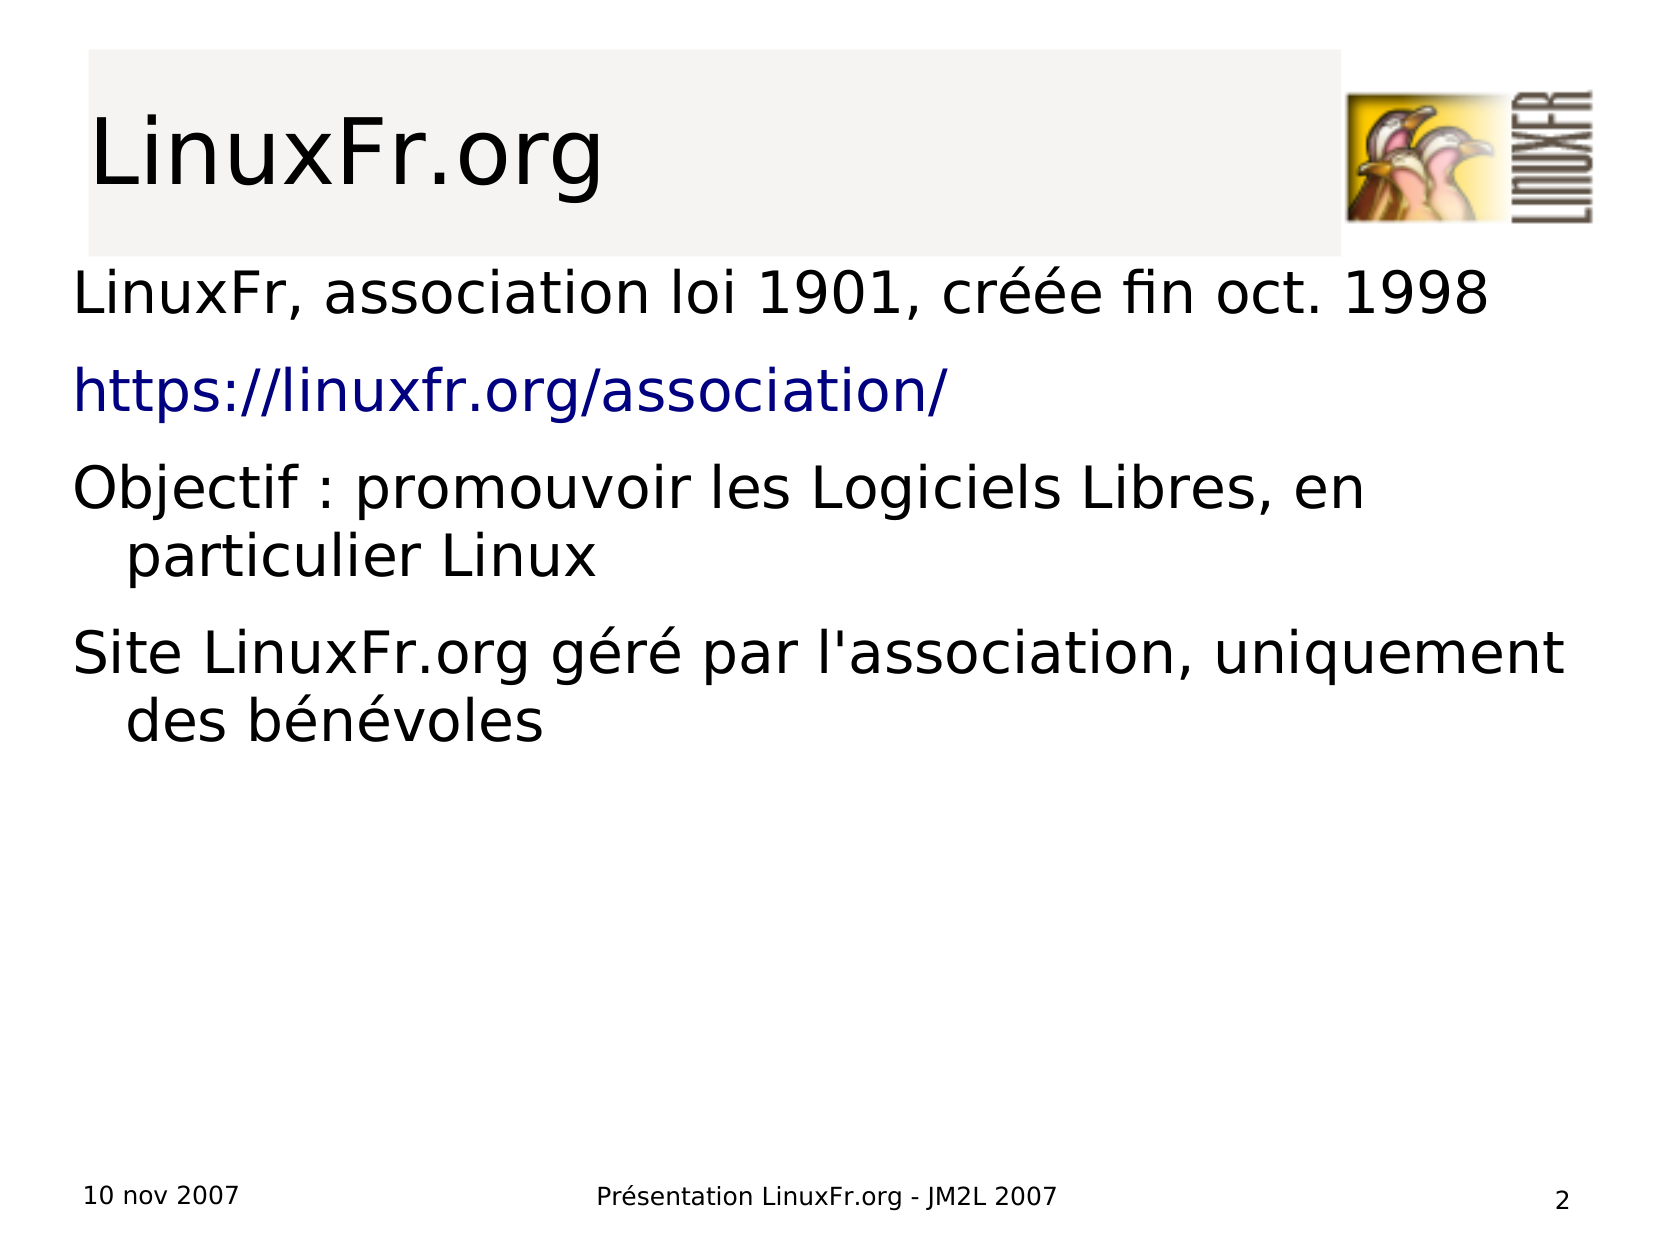

# LinuxFr.org
LinuxFr, association loi 1901, créée fin oct. 1998
https://linuxfr.org/association/
Objectif : promouvoir les Logiciels Libres, en particulier Linux
Site LinuxFr.org géré par l'association, uniquement des bénévoles
10 nov 2007
Présentation LinuxFr.org - JM2L 2007
2